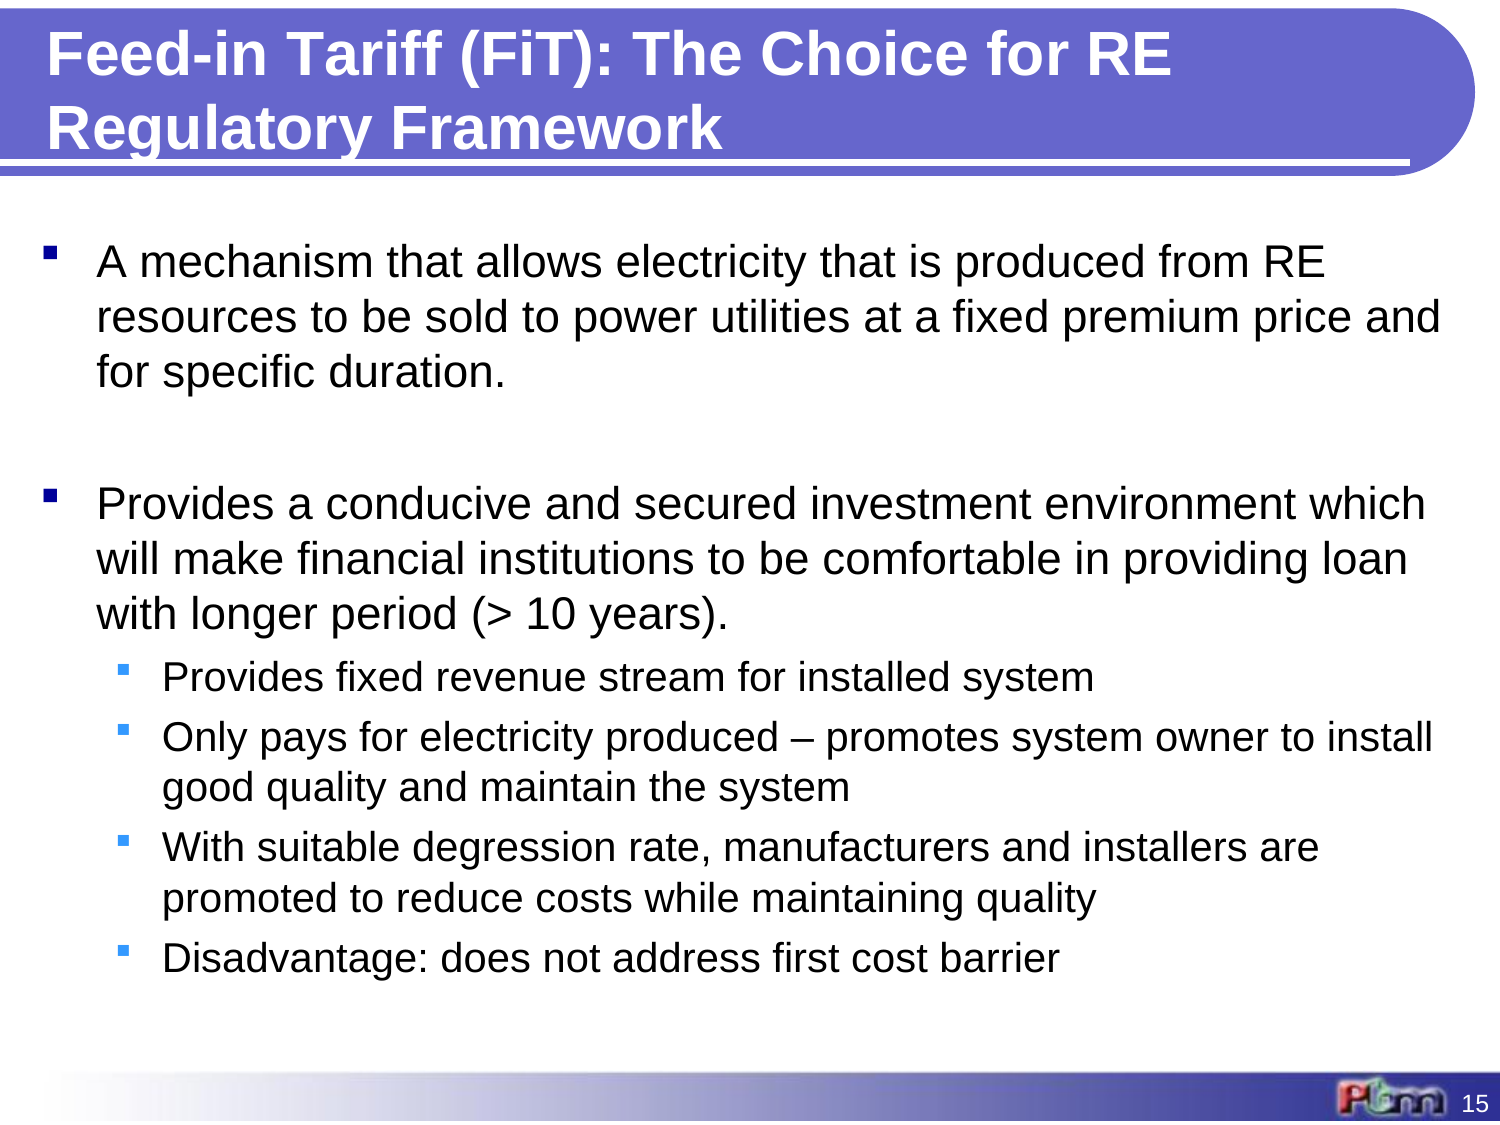

# Feed-in Tariff (FiT): The Choice for RE Regulatory Framework
A mechanism that allows electricity that is produced from RE resources to be sold to power utilities at a fixed premium price and for specific duration.
Provides a conducive and secured investment environment which will make financial institutions to be comfortable in providing loan with longer period (> 10 years).
Provides fixed revenue stream for installed system
Only pays for electricity produced – promotes system owner to install good quality and maintain the system
With suitable degression rate, manufacturers and installers are promoted to reduce costs while maintaining quality
Disadvantage: does not address first cost barrier